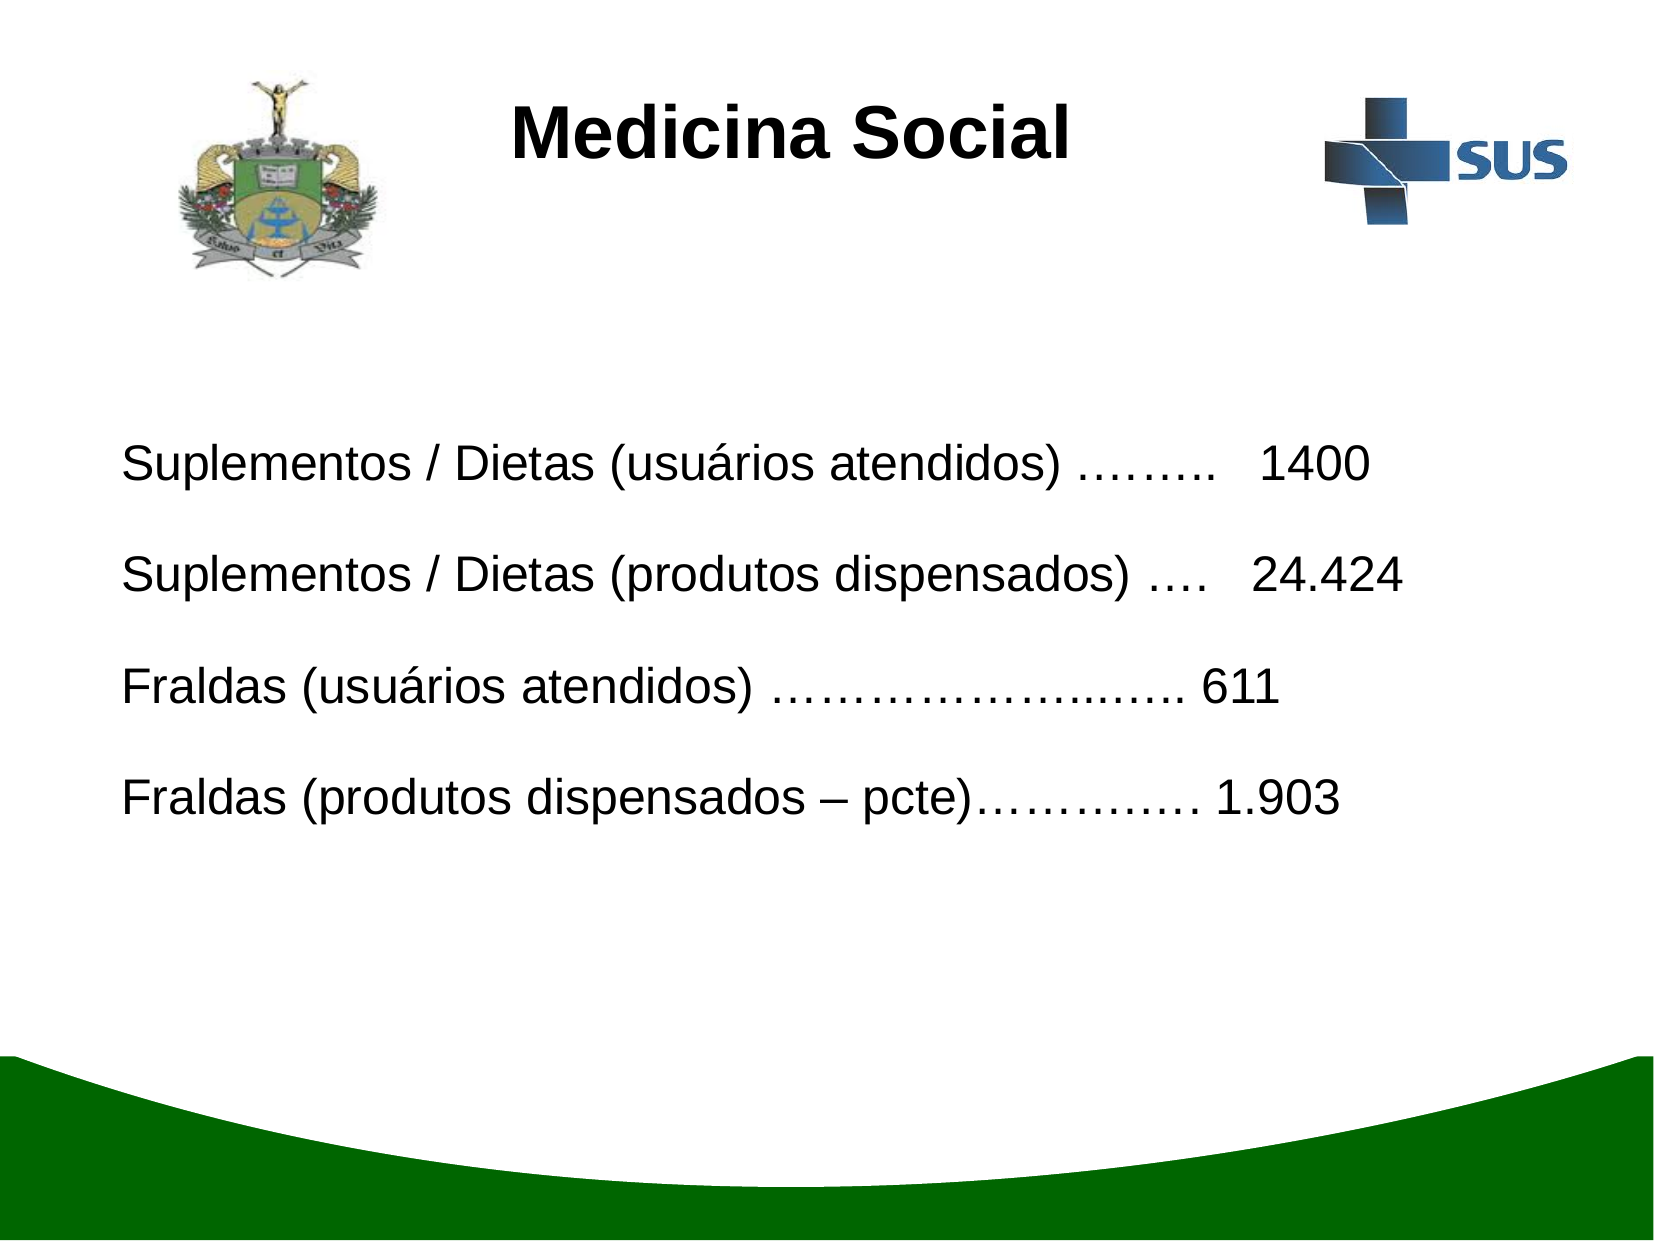

Medicina Social
Suplementos / Dietas (usuários atendidos) .…….. 1400
Suplementos / Dietas (produtos dispensados) …. 24.424
Fraldas (usuários atendidos) ………………...….. 611
Fraldas (produtos dispensados – pcte)……….…. 1.903